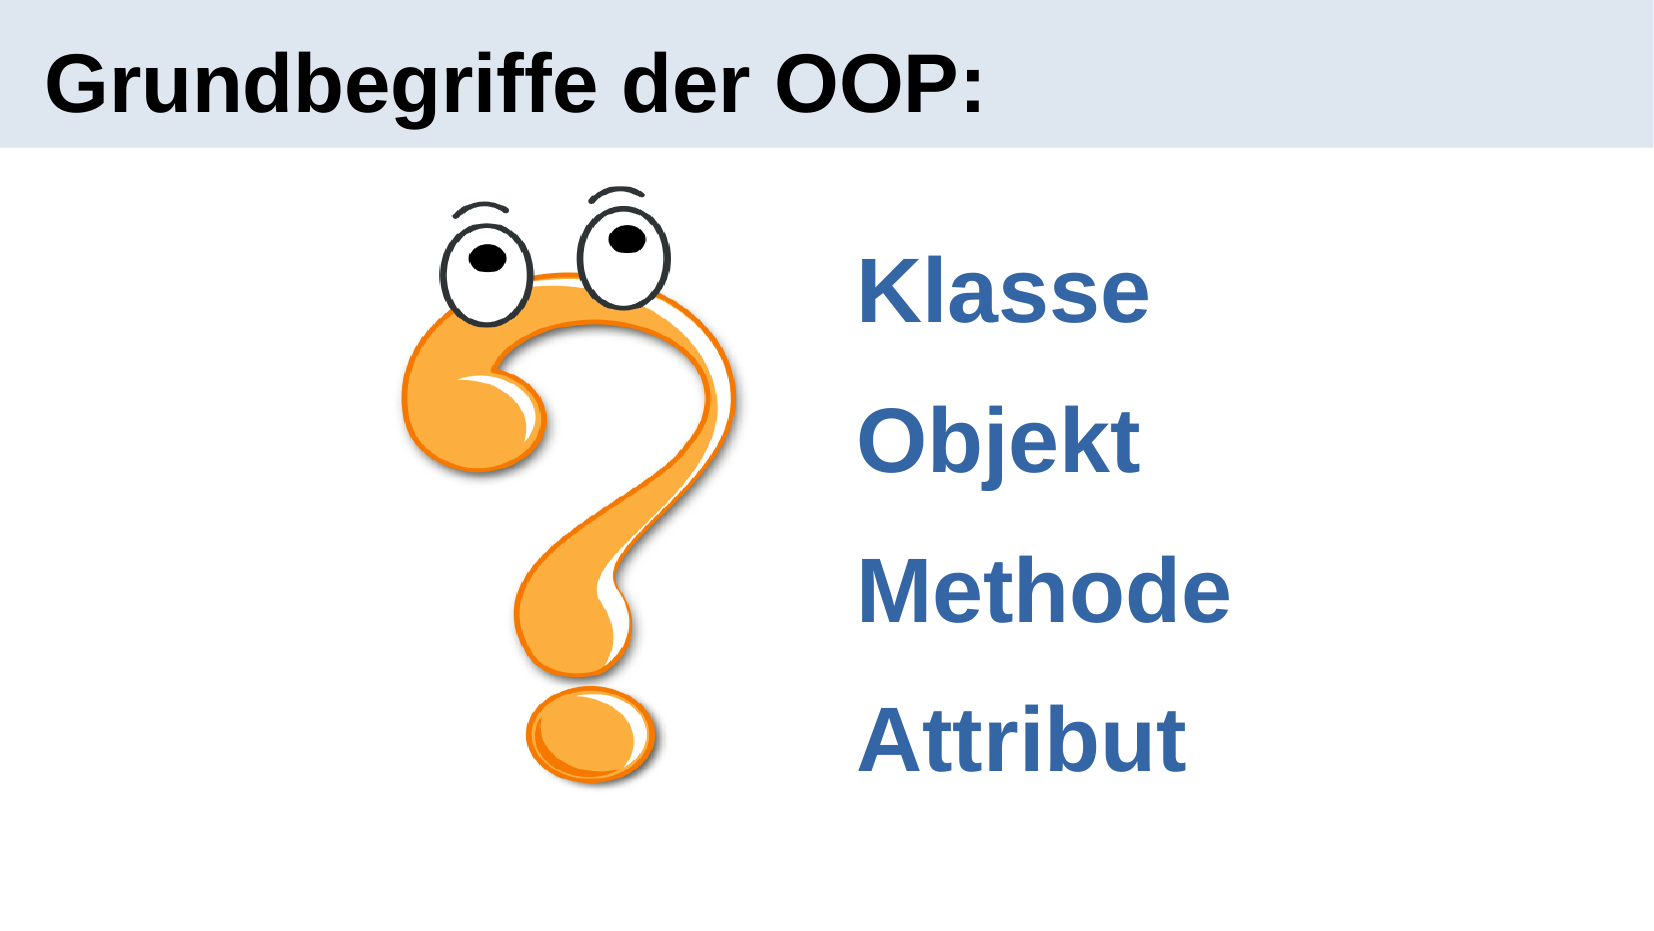

Grundbegriffe der OOP:
											Klasse
											Objekt
											Methode
											Attribut